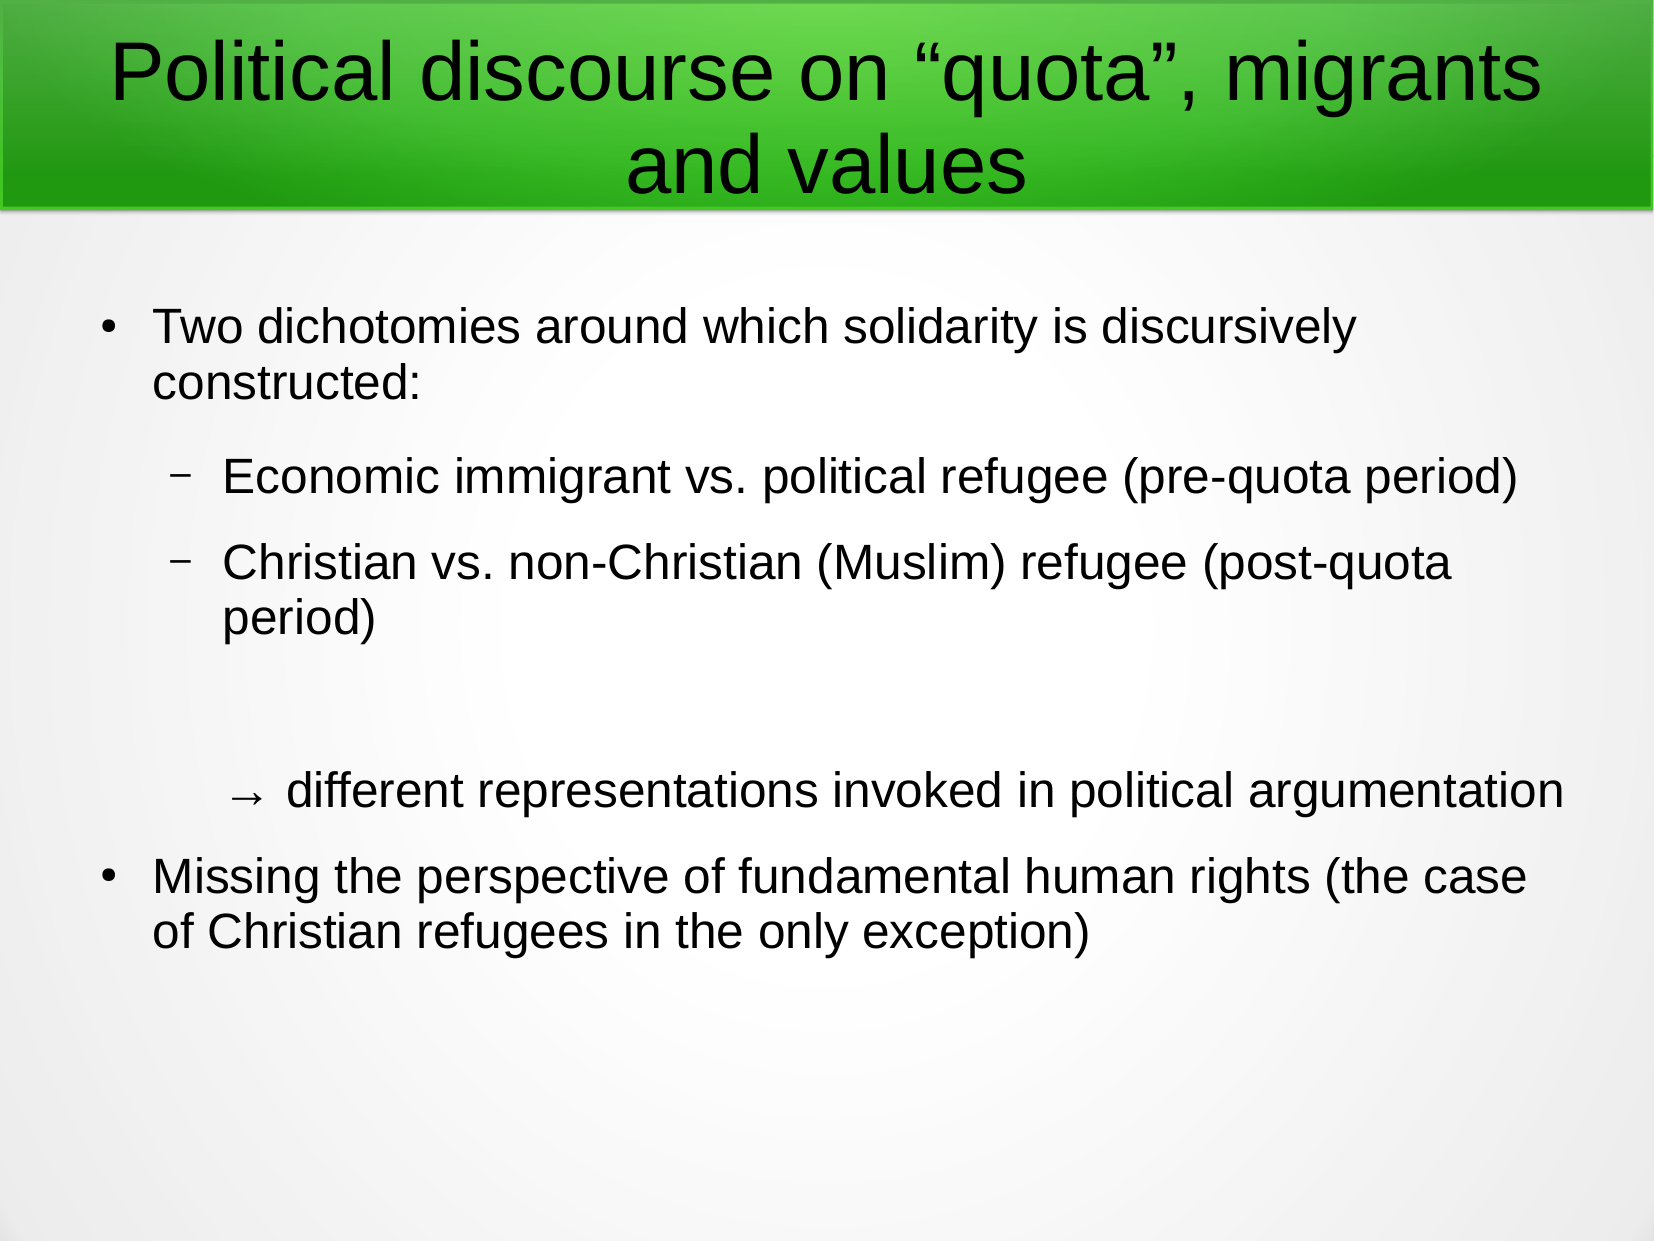

# Political discourse on “quota”, migrants and values
Two dichotomies around which solidarity is discursively constructed:
Economic immigrant vs. political refugee (pre-quota period)
Christian vs. non-Christian (Muslim) refugee (post-quota period)
→ different representations invoked in political argumentation
Missing the perspective of fundamental human rights (the case of Christian refugees in the only exception)